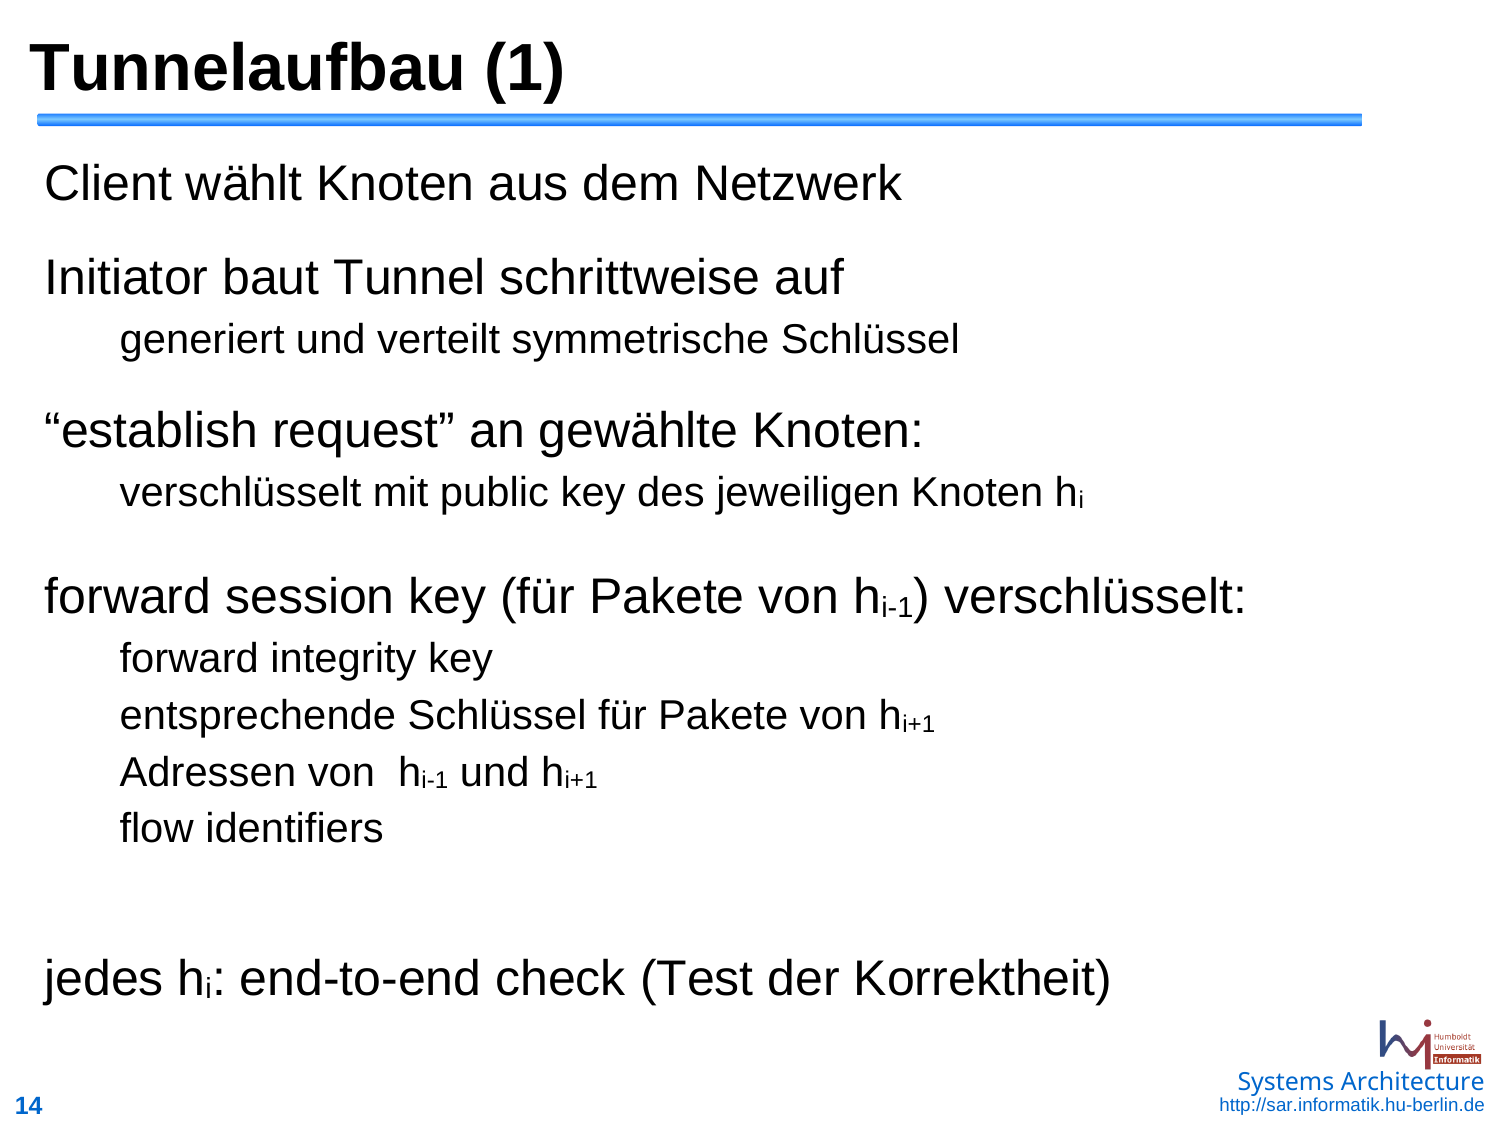

# Tunnelaufbau (1)
Client wählt Knoten aus dem Netzwerk
Initiator baut Tunnel schrittweise auf
generiert und verteilt symmetrische Schlüssel
“establish request” an gewählte Knoten:
verschlüsselt mit public key des jeweiligen Knoten hi
forward session key (für Pakete von hi-1) verschlüsselt:
forward integrity key
entsprechende Schlüssel für Pakete von hi+1
Adressen von hi-1 und hi+1
flow identifiers
jedes hi: end-to-end check (Test der Korrektheit)